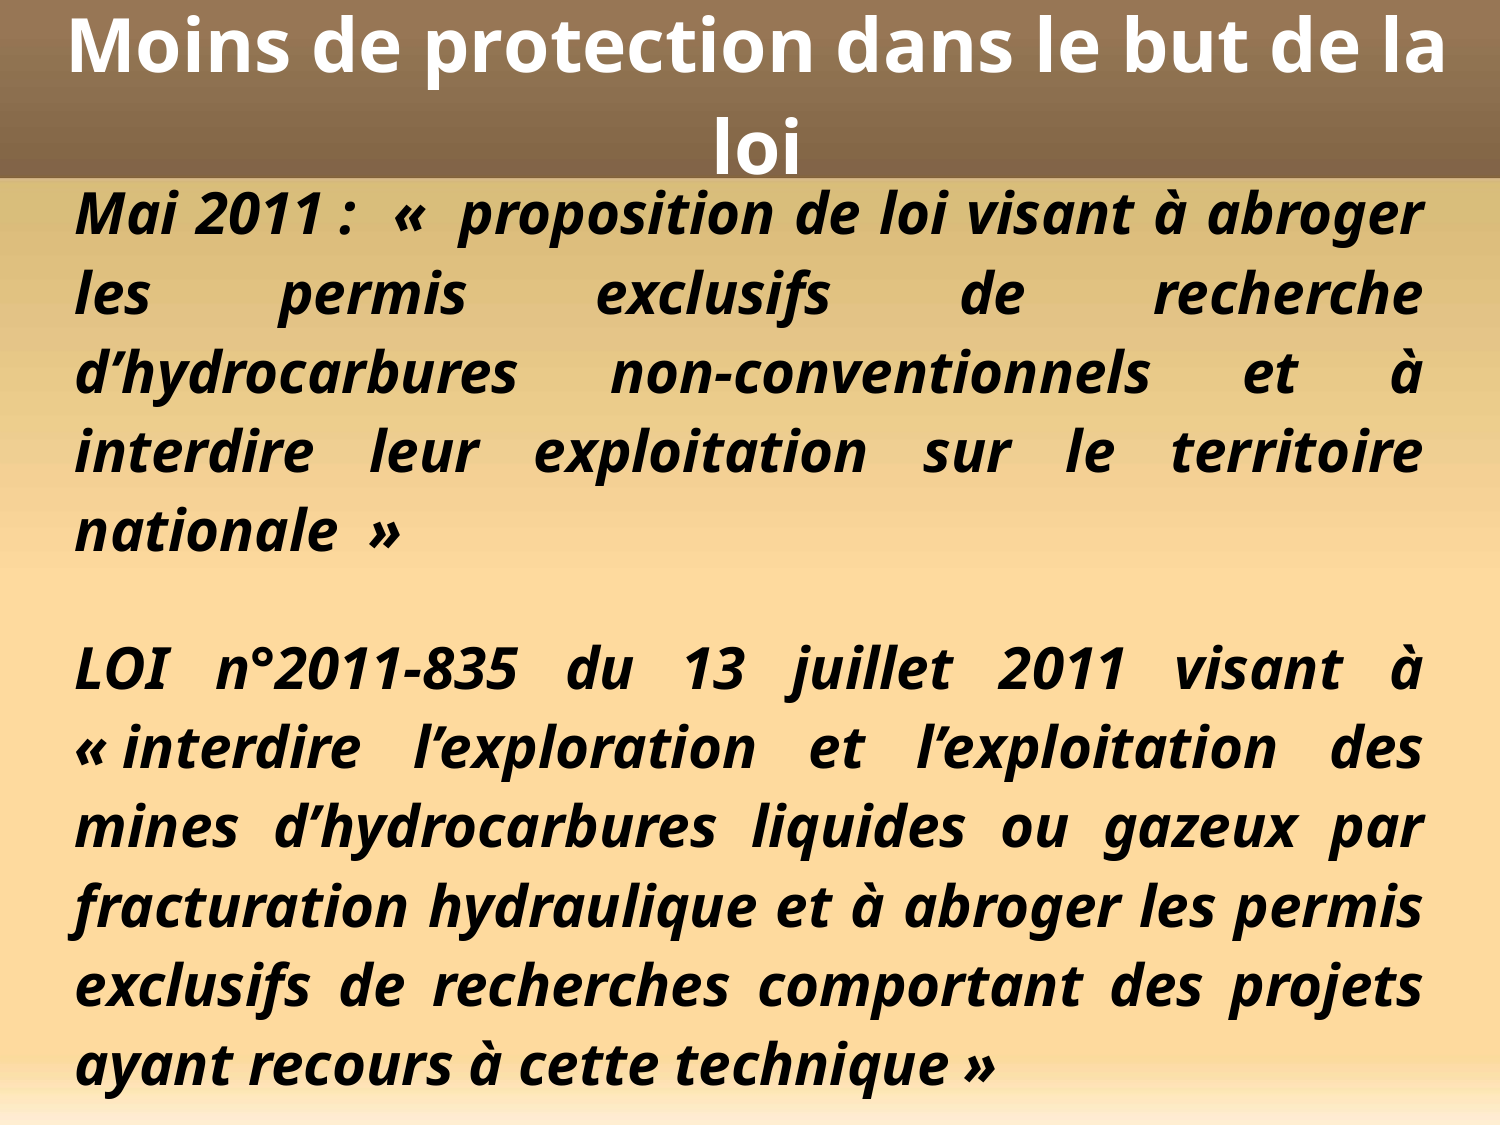

# Moins de protection dans le but de la loi
Mai 2011 : «  proposition de loi visant à abroger les permis exclusifs de recherche d’hydrocarbures non-conventionnels et à interdire leur exploitation sur le territoire nationale  »
LOI n°2011-835 du 13 juillet 2011 visant à « interdire l’exploration et l’exploitation des mines d’hydrocarbures liquides ou gazeux par fracturation hydraulique et à abroger les permis exclusifs de recherches comportant des projets ayant recours à cette technique »